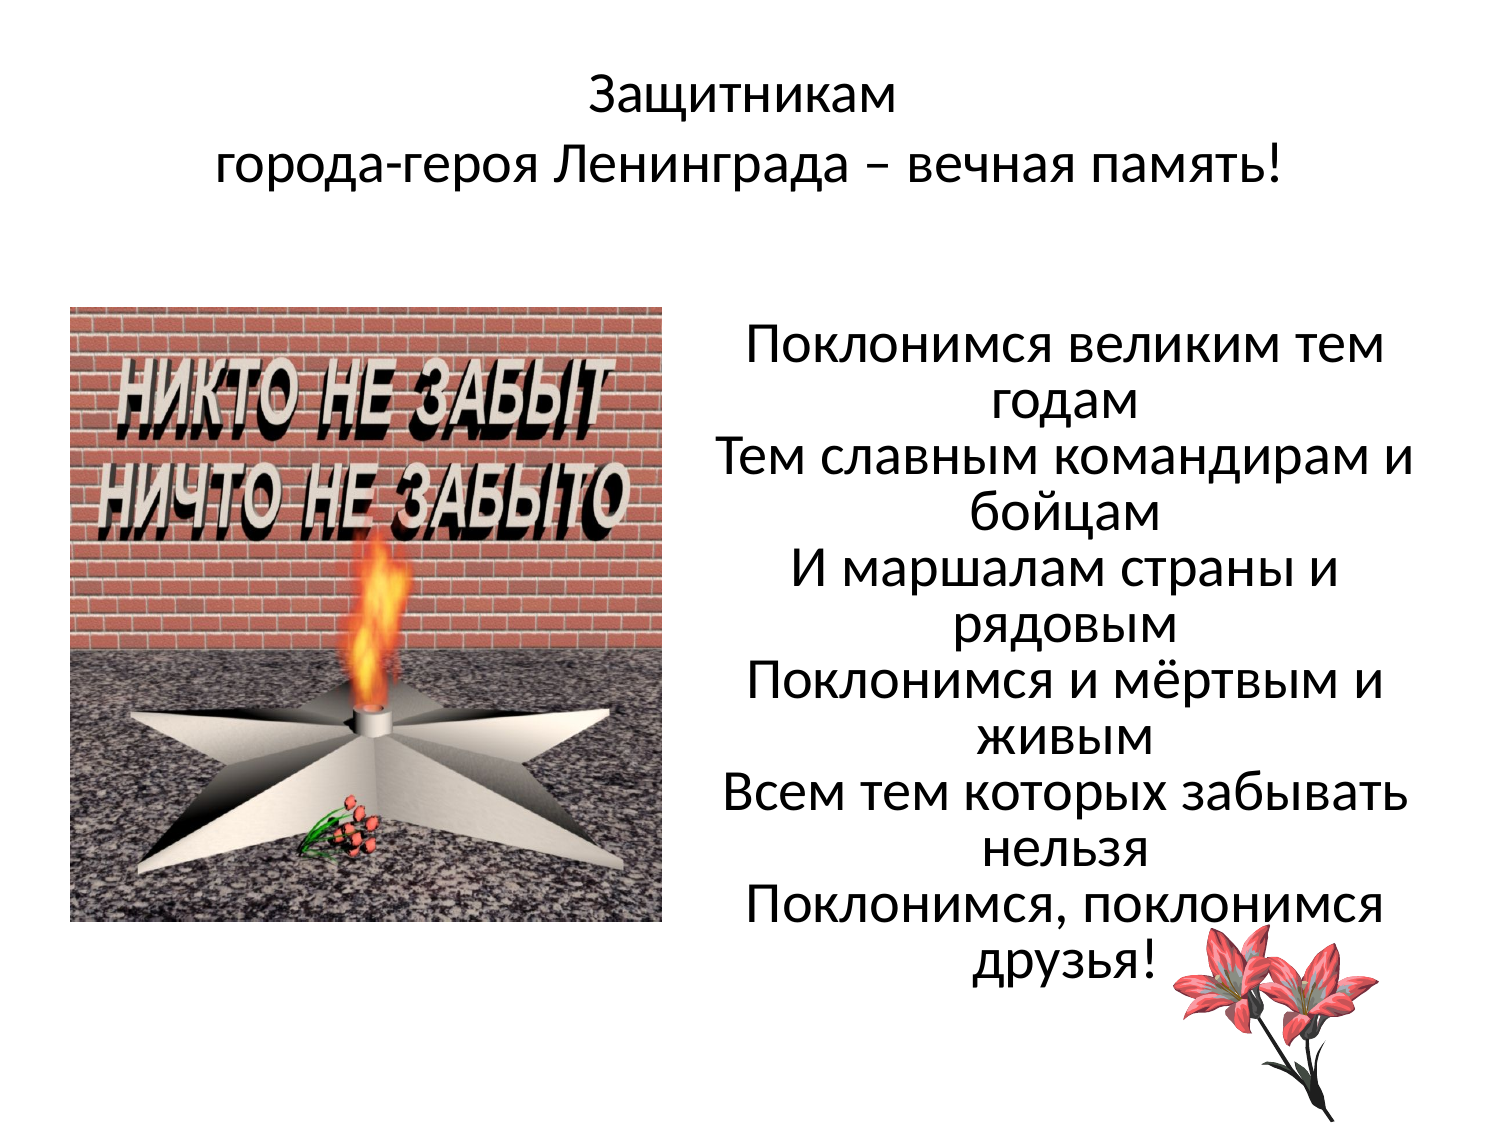

# Защитникам города-героя Ленинграда – вечная память!
Поклонимся великим тем годам
Тем славным командирам и бойцам
И маршалам страны и рядовым
Поклонимся и мёртвым и живым
Всем тем которых забывать нельзя
Поклонимся, поклонимся друзья!